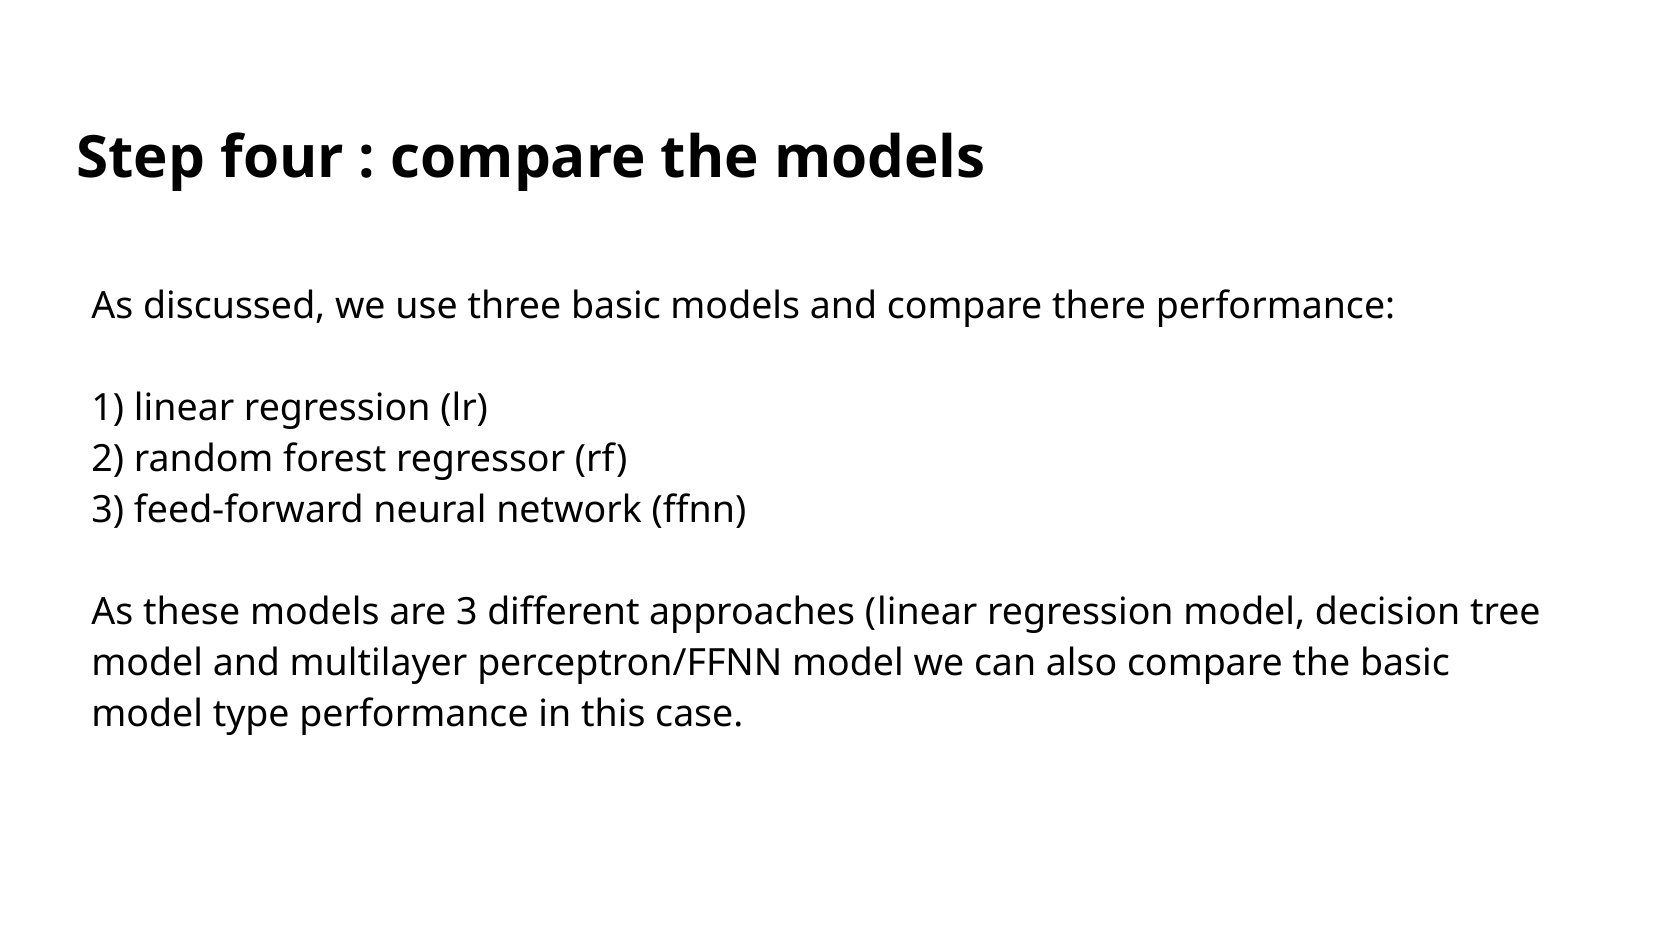

# Step four : compare the models
As discussed, we use three basic models and compare there performance:
1) linear regression (lr)
2) random forest regressor (rf)
3) feed-forward neural network (ffnn)
As these models are 3 different approaches (linear regression model, decision tree model and multilayer perceptron/FFNN model we can also compare the basic model type performance in this case.